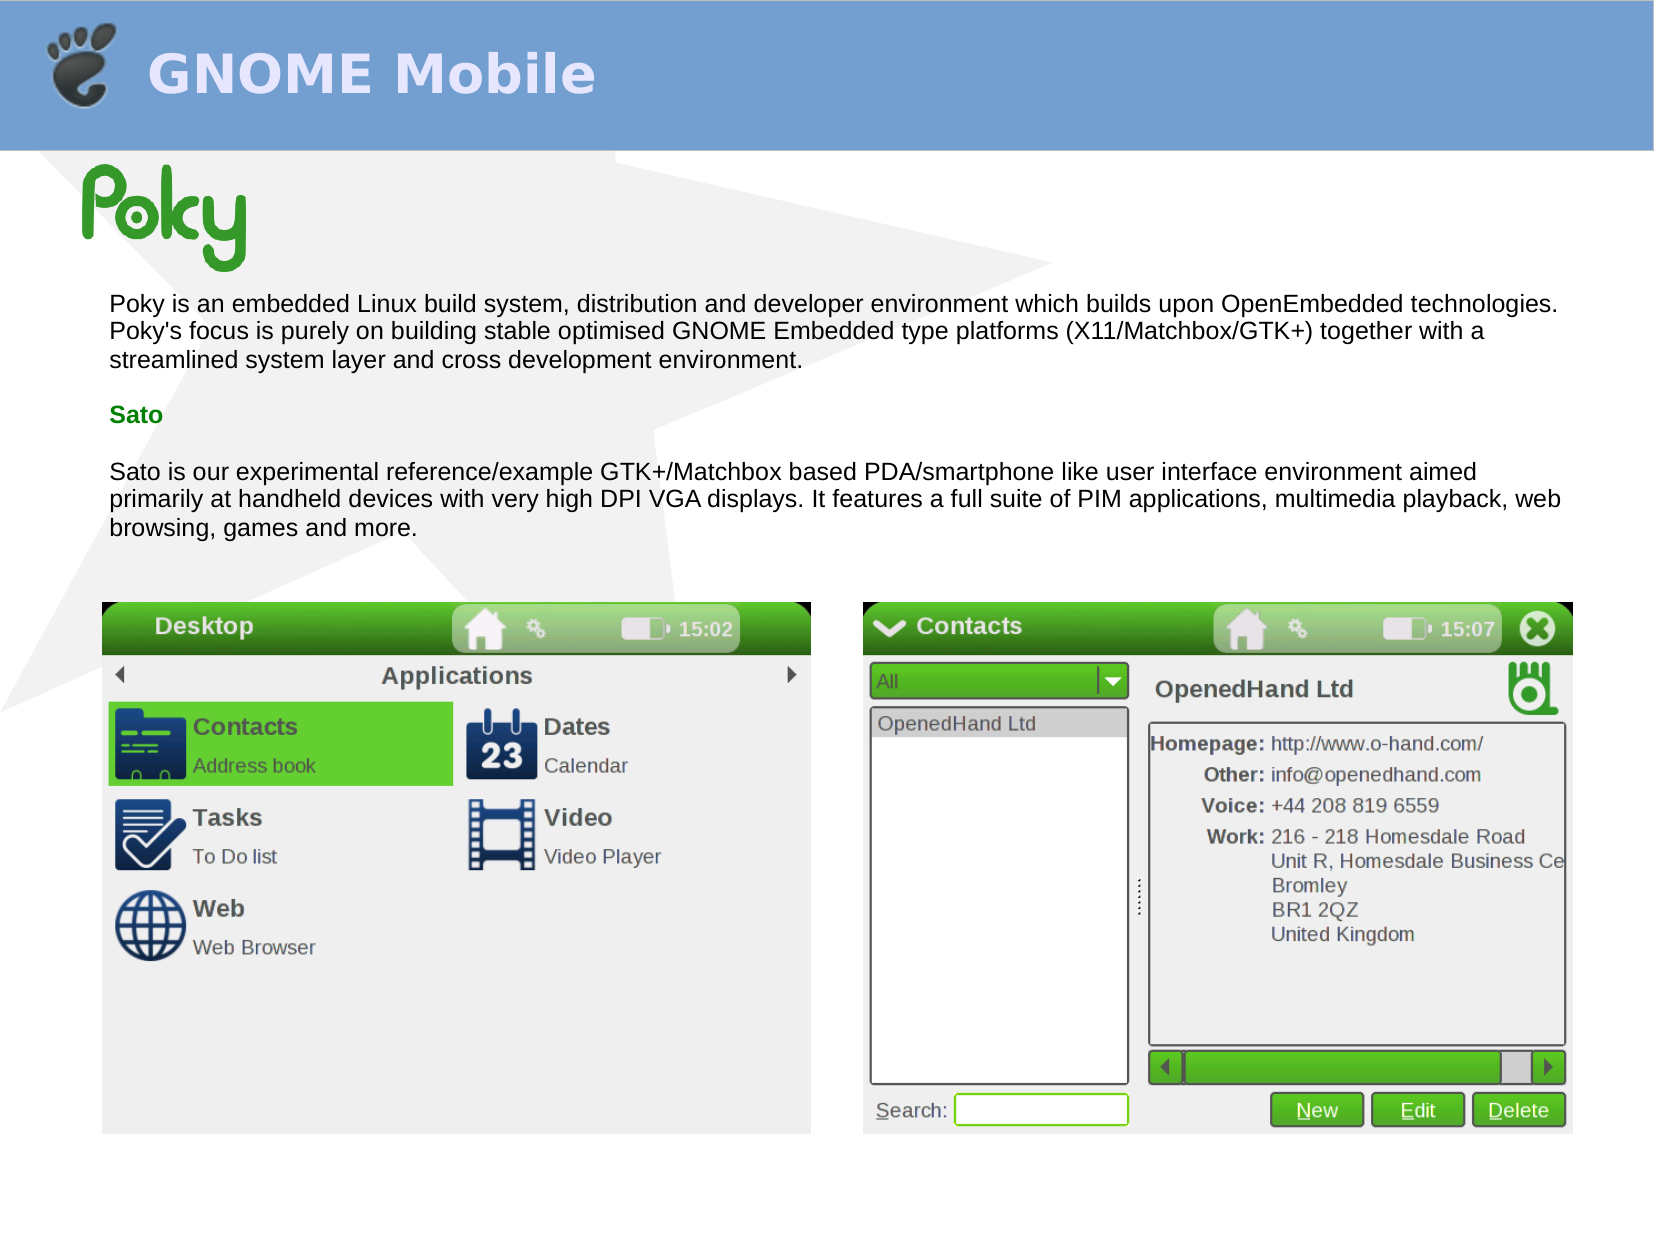

GNOME Mobile
#
Poky is an embedded Linux build system, distribution and developer environment which builds upon OpenEmbedded technologies. Poky's focus is purely on building stable optimised GNOME Embedded type platforms (X11/Matchbox/GTK+) together with a streamlined system layer and cross development environment.
Sato
Sato is our experimental reference/example GTK+/Matchbox based PDA/smartphone like user interface environment aimed primarily at handheld devices with very high DPI VGA displays. It features a full suite of PIM applications, multimedia playback, web browsing, games and more.